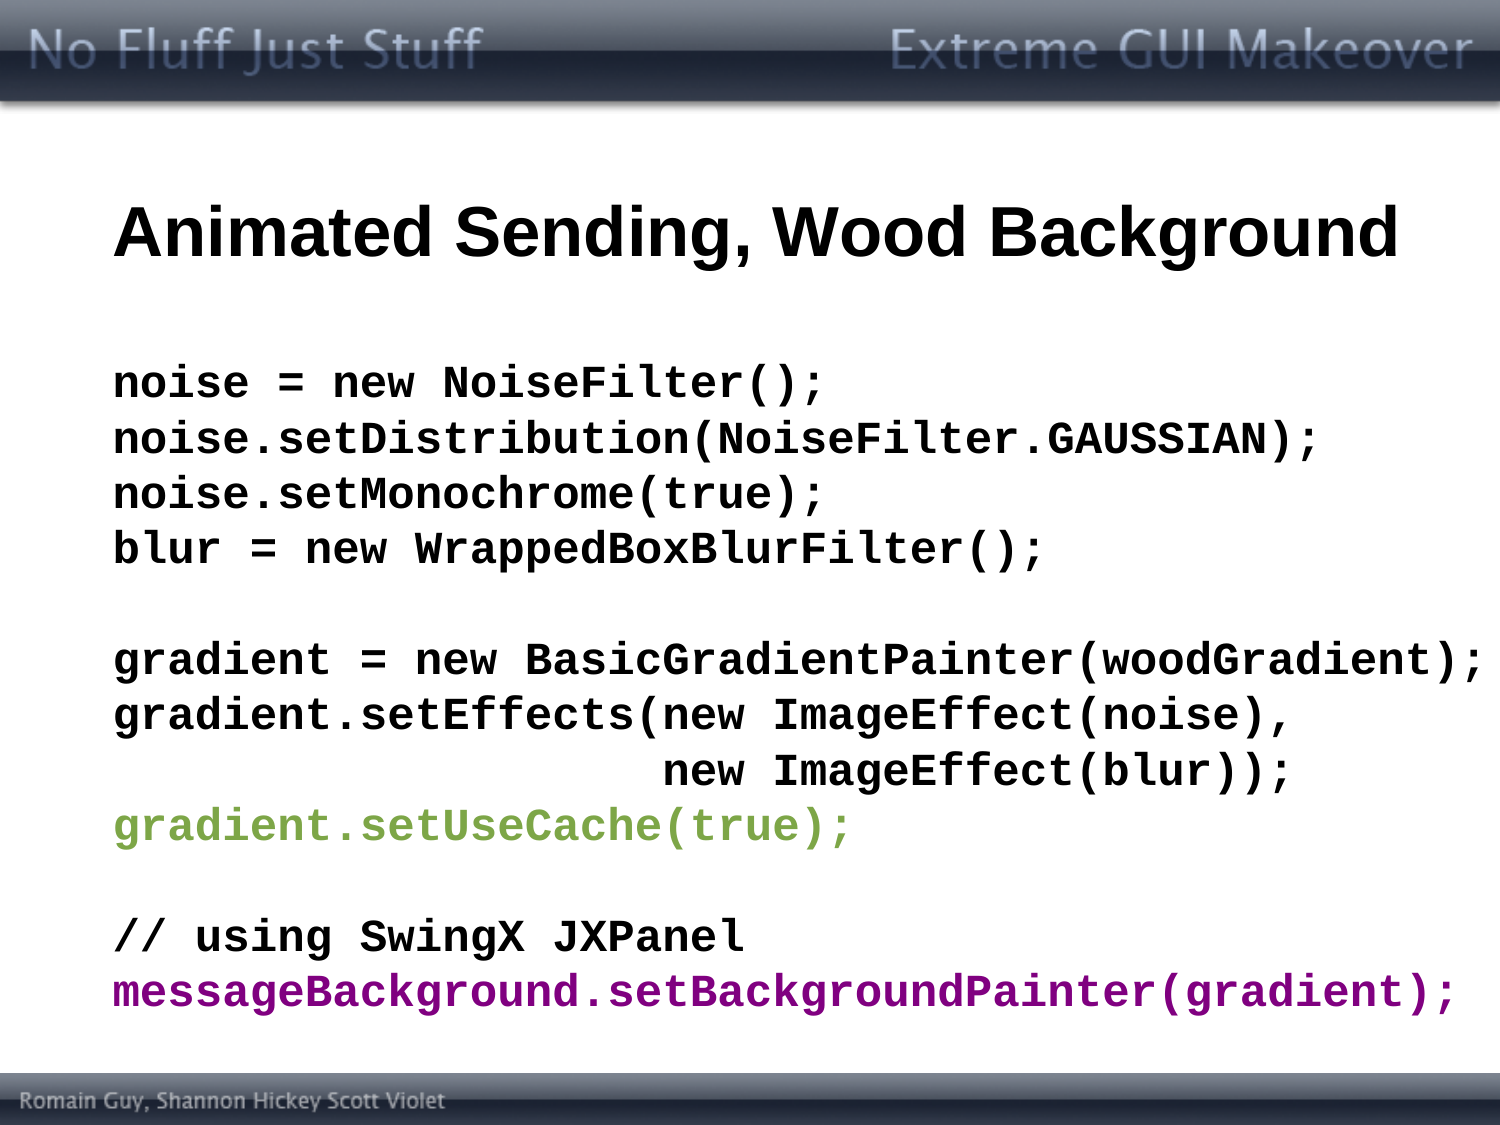

# Animated Sending, Wood Background
noise = new NoiseFilter();
noise.setDistribution(NoiseFilter.GAUSSIAN);
noise.setMonochrome(true);
blur = new WrappedBoxBlurFilter();
gradient = new BasicGradientPainter(woodGradient);
gradient.setEffects(new ImageEffect(noise),
 new ImageEffect(blur));
gradient.setUseCache(true);
// using SwingX JXPanel
messageBackground.setBackgroundPainter(gradient);